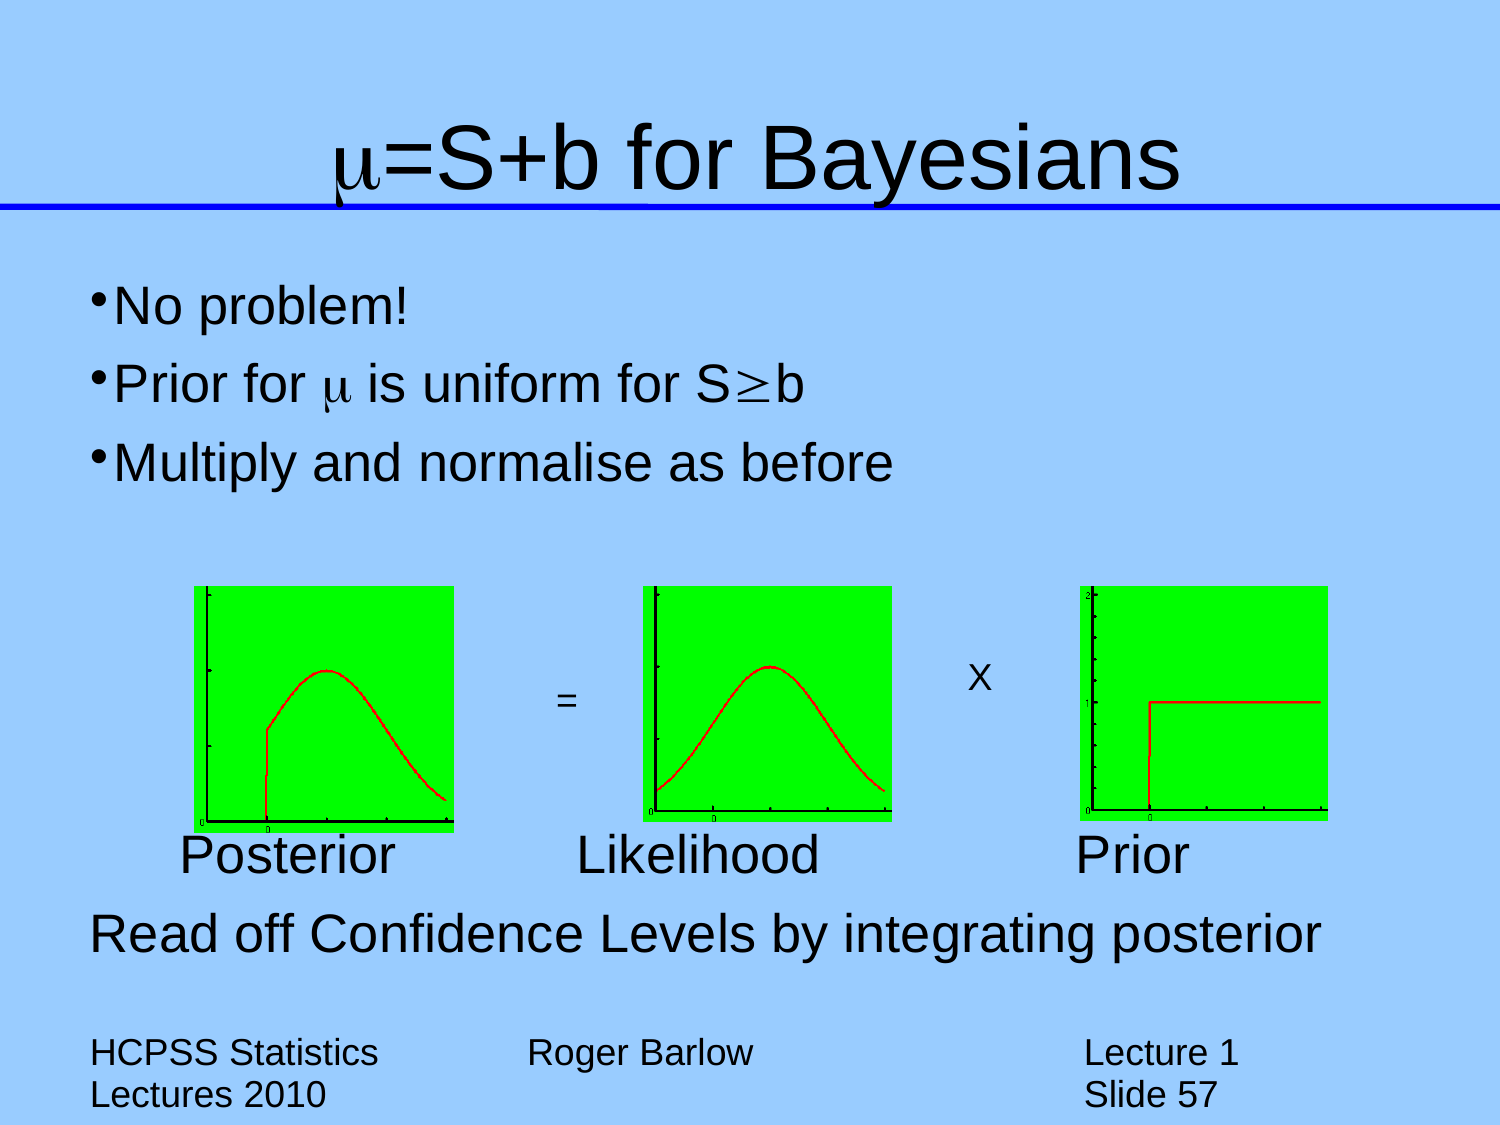

# =S+b for Bayesians
No problem!
Prior for  is uniform for Sb
Multiply and normalise as before
 Posterior Likelihood Prior
Read off Confidence Levels by integrating posterior
X
=
57